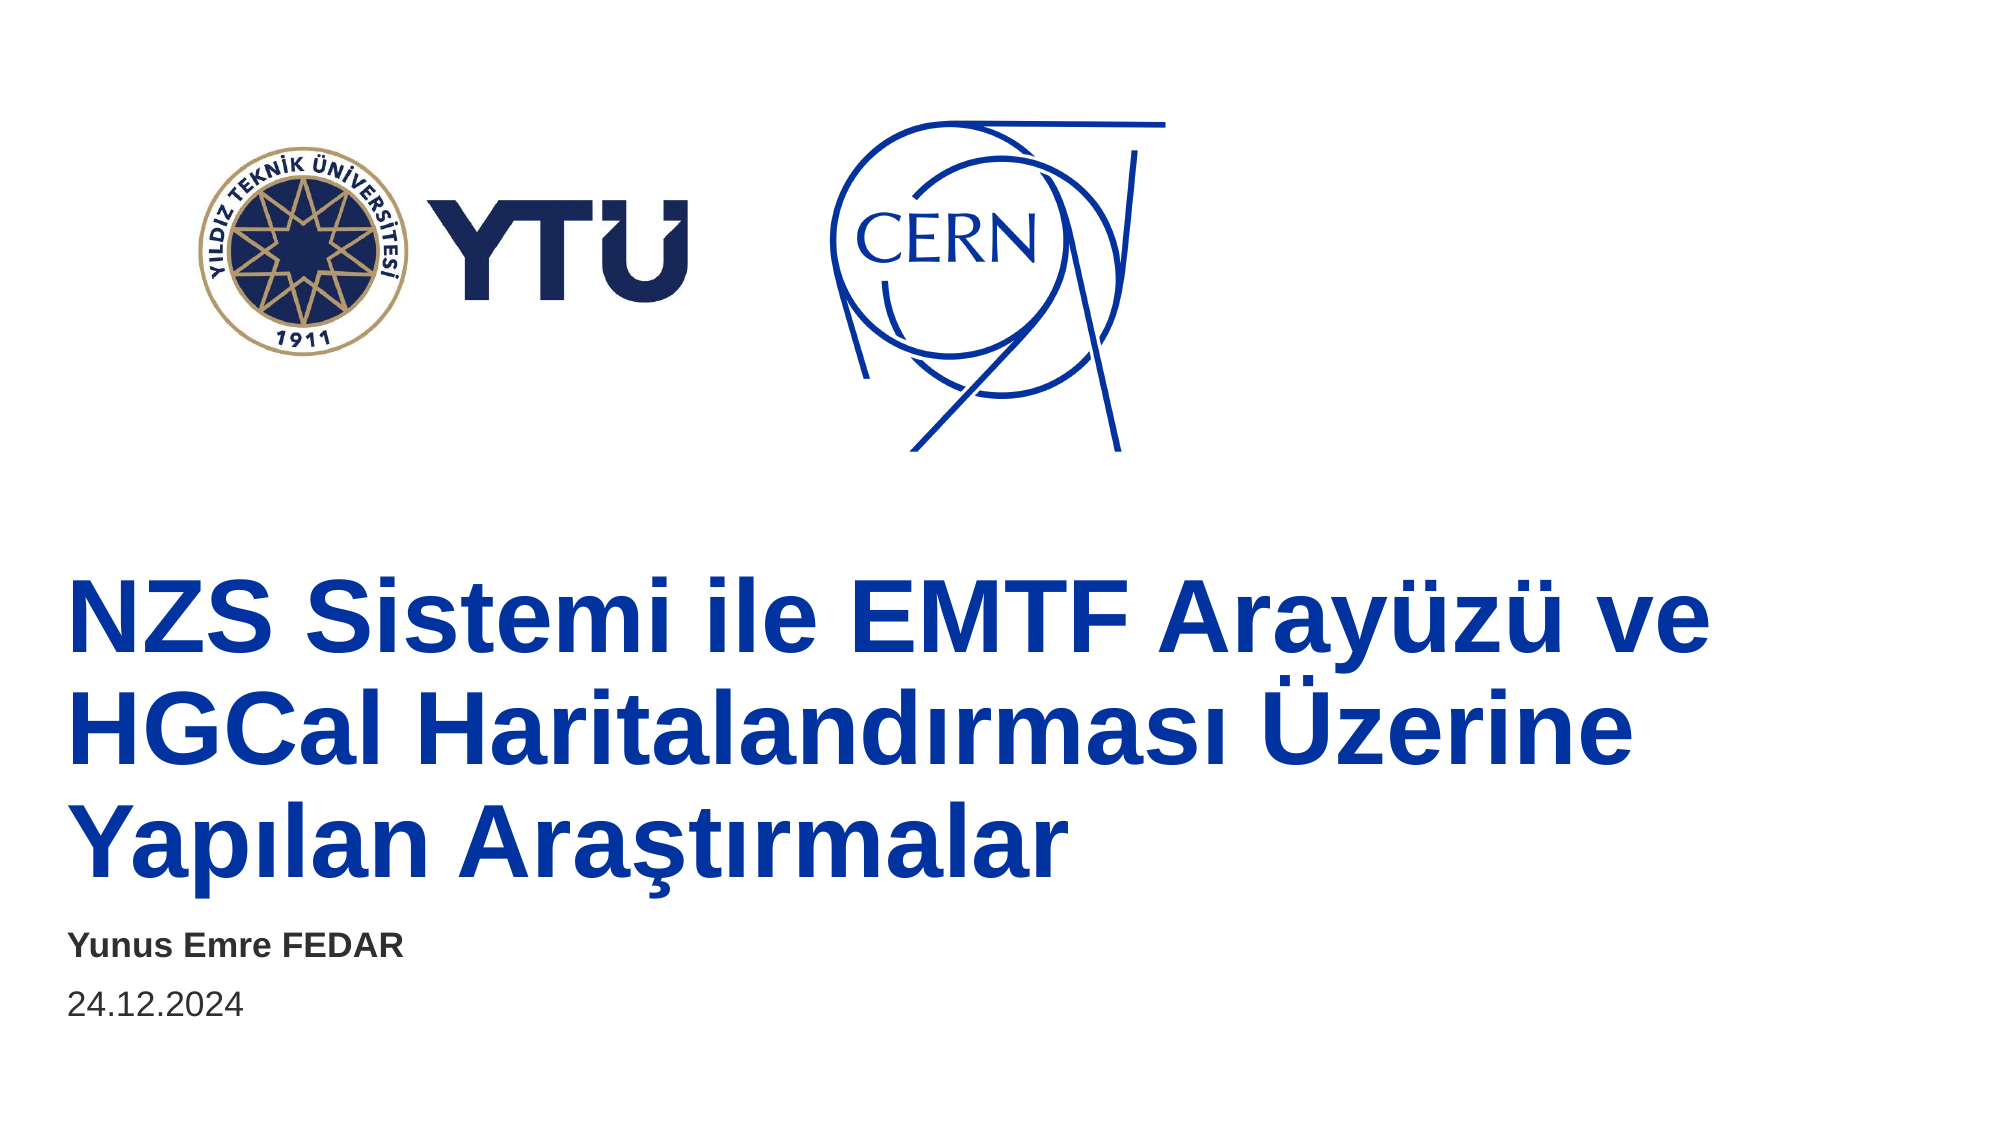

# NZS Sistemi ile EMTF Arayüzü ve HGCal Haritalandırması Üzerine Yapılan Araştırmalar
Yunus Emre FEDAR
24.12.2024